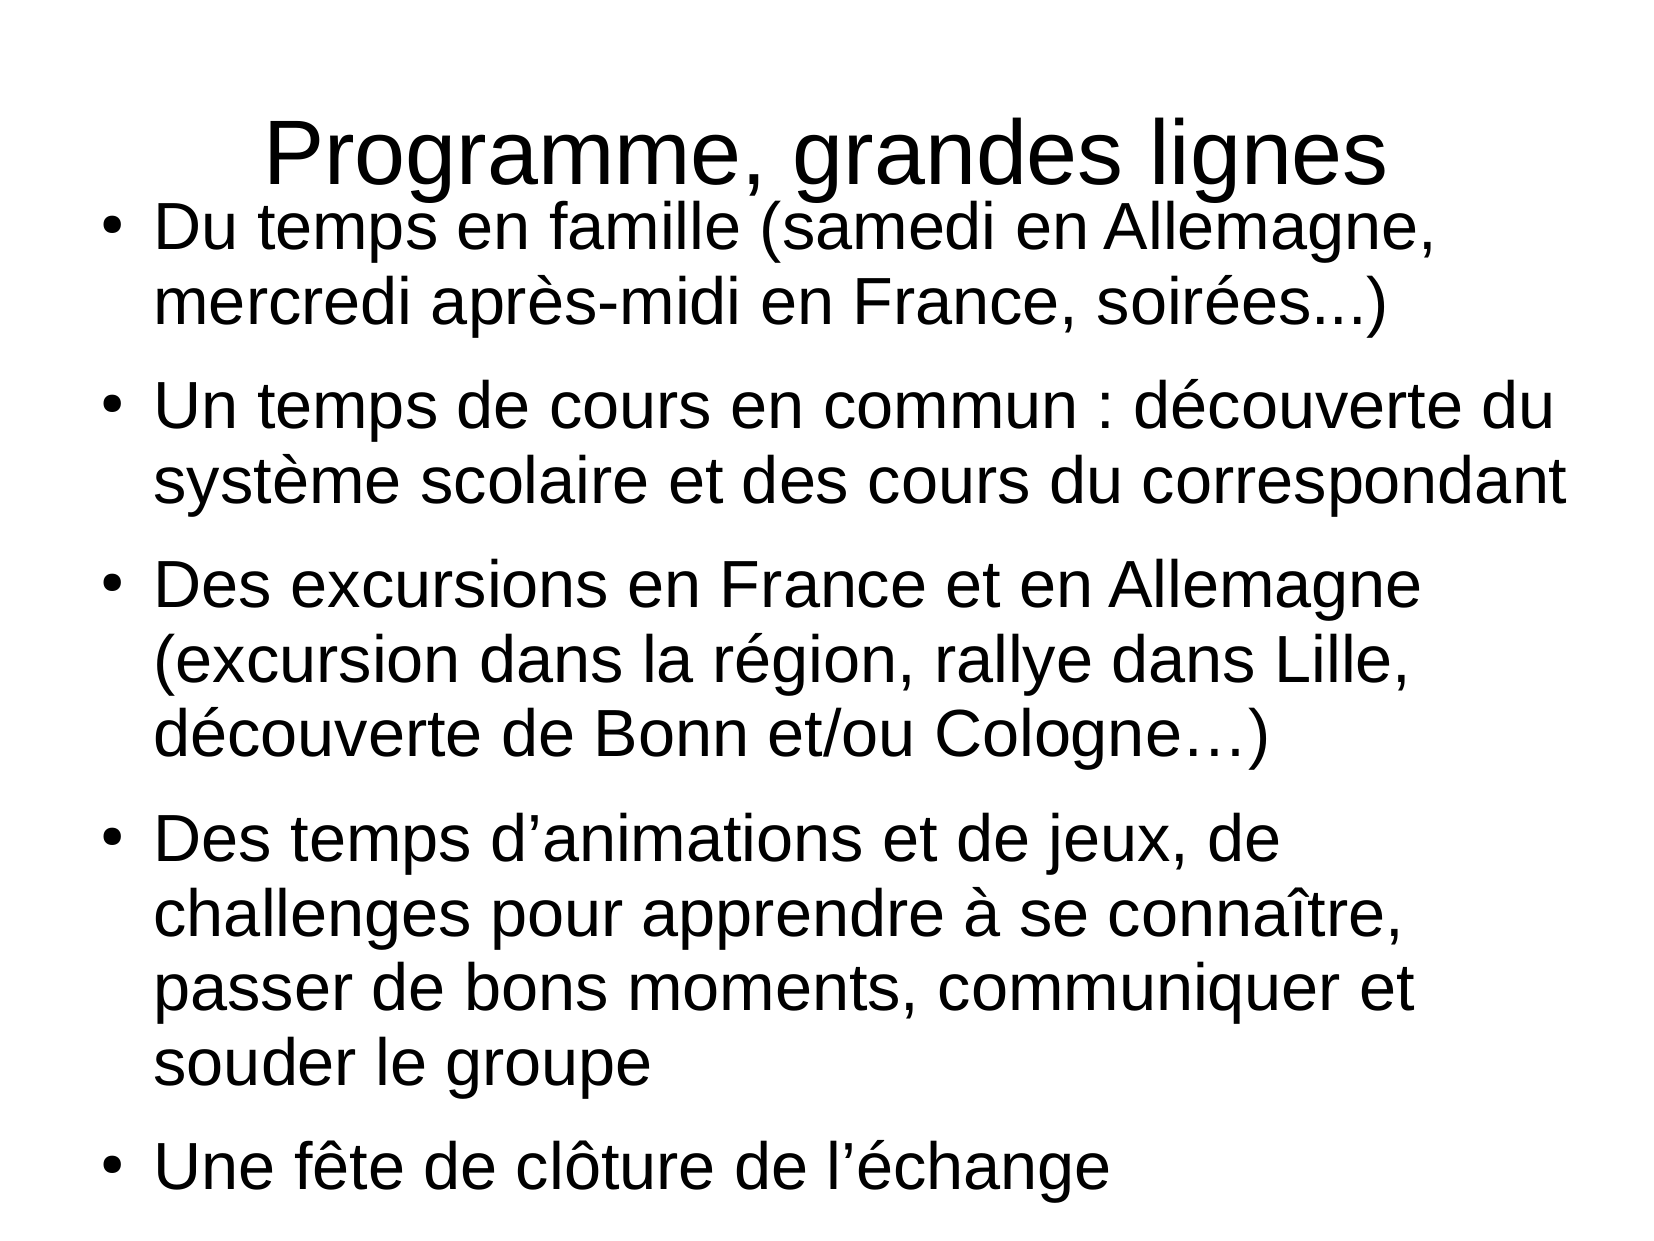

# Programme, grandes lignes
Du temps en famille (samedi en Allemagne, mercredi après-midi en France, soirées...)
Un temps de cours en commun : découverte du système scolaire et des cours du correspondant
Des excursions en France et en Allemagne (excursion dans la région, rallye dans Lille, découverte de Bonn et/ou Cologne…)
Des temps d’animations et de jeux, de challenges pour apprendre à se connaître, passer de bons moments, communiquer et souder le groupe
Une fête de clôture de l’échange